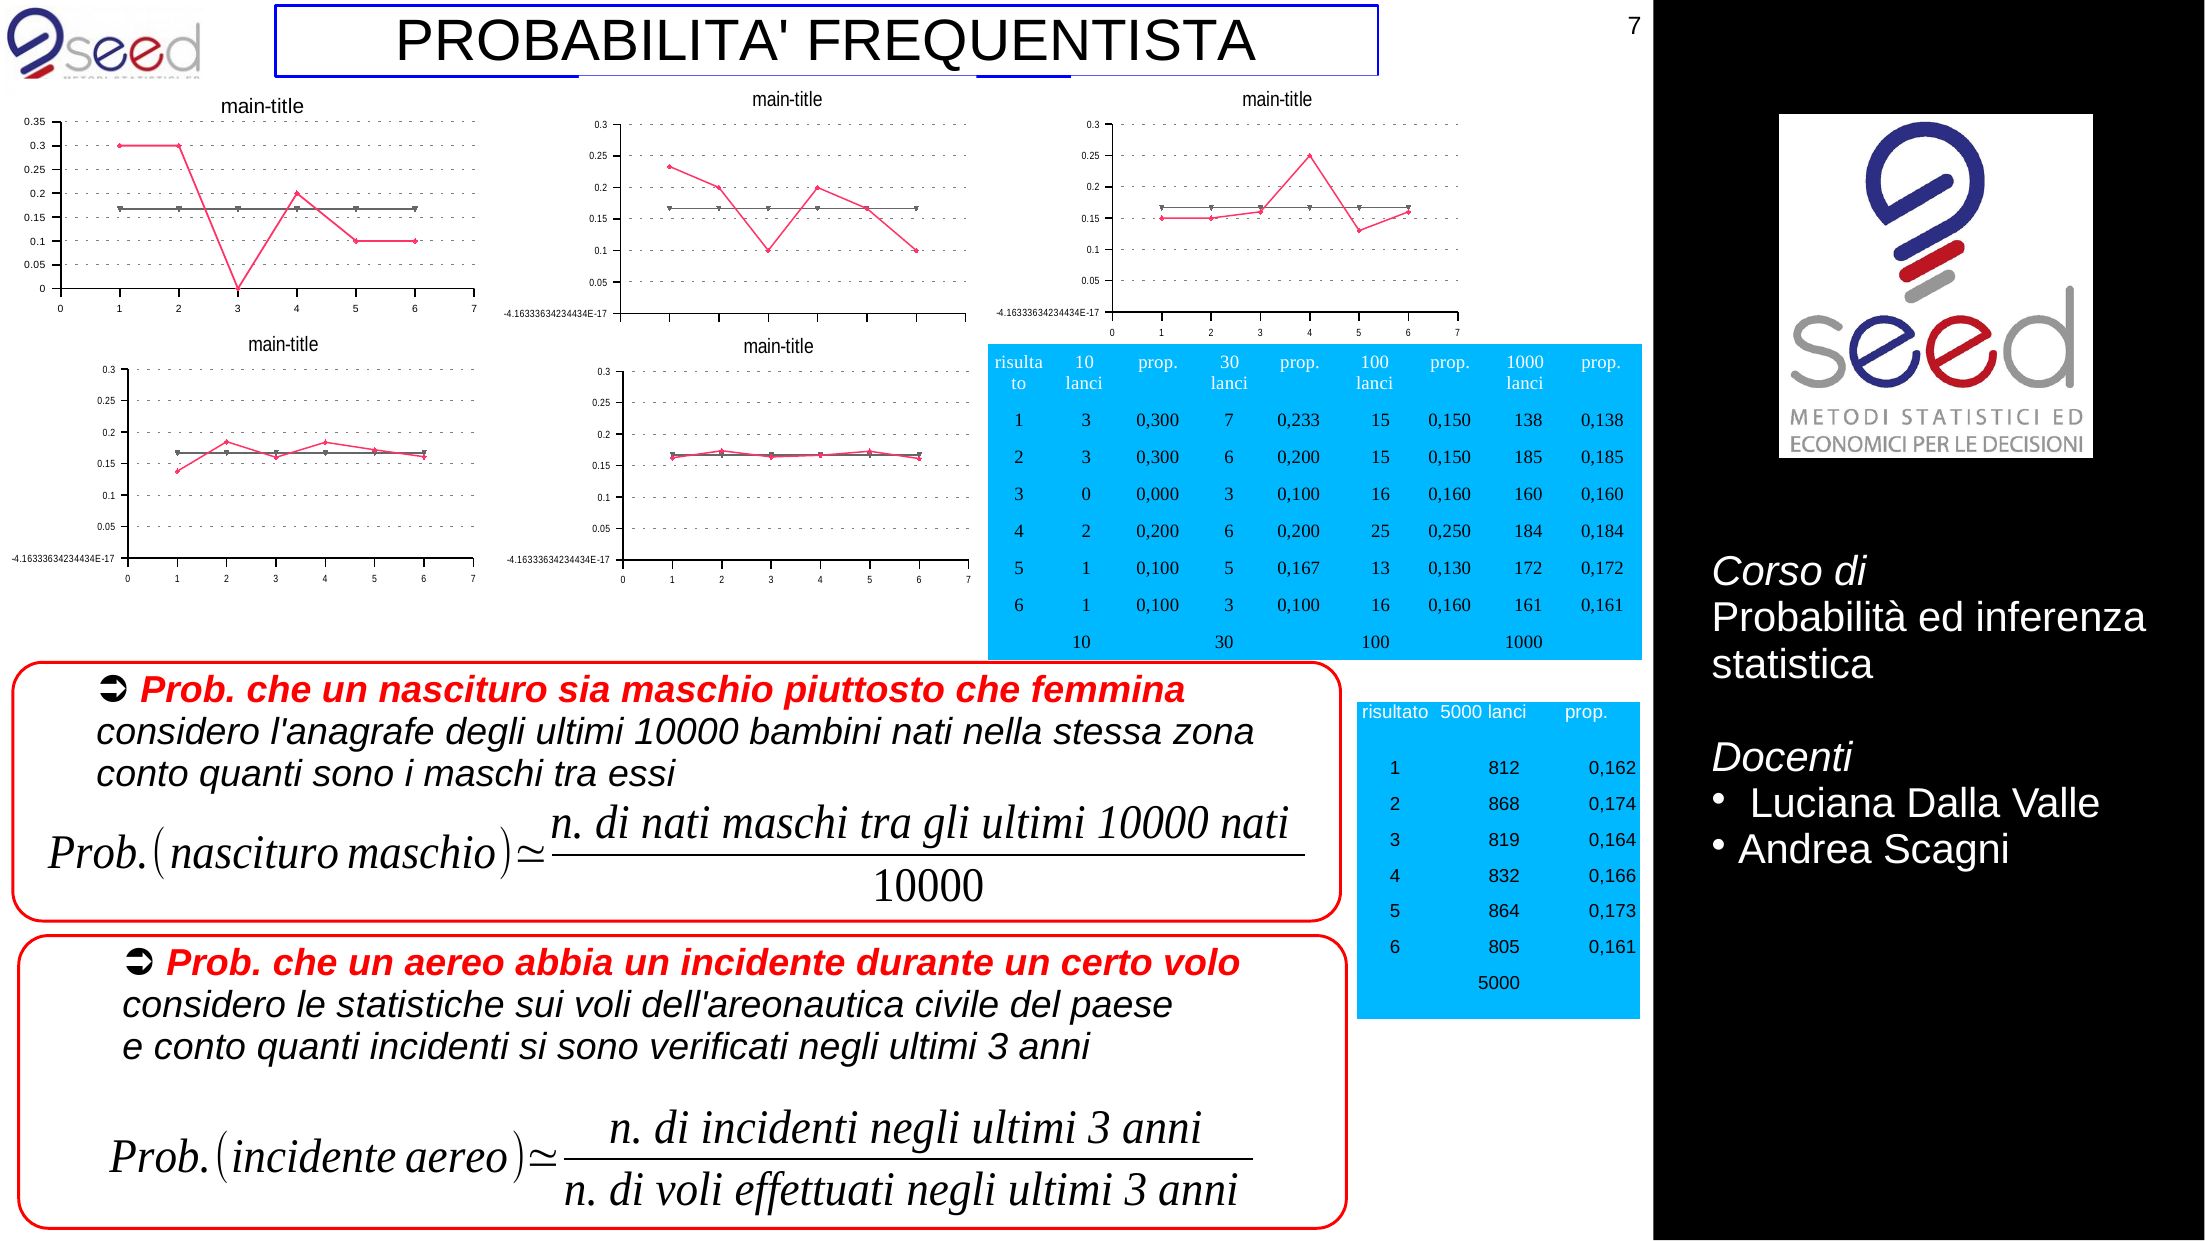

PROBABILITA' FREQUENTISTA
### Chart: main-title
| Category | Colonna 13 | Colonna 14 |
|---|---|---|
### Chart: main-title
| Category | Colonna 13 | Colonna 14 |
|---|---|---|
### Chart: main-title
| Category | Colonna 13 | Colonna 14 |
|---|---|---|
### Chart: main-title
| Category | Colonna 13 | Colonna 14 |
|---|---|---|
### Chart: main-title
| Category | Colonna 13 | Colonna 14 |
|---|---|---|| risultato | 10 lanci | prop. | 30 lanci | prop. | 100 lanci | prop. | 1000 lanci | prop. |
| --- | --- | --- | --- | --- | --- | --- | --- | --- |
| 1 | 3 | 0,300 | 7 | 0,233 | 15 | 0,150 | 138 | 0,138 |
| 2 | 3 | 0,300 | 6 | 0,200 | 15 | 0,150 | 185 | 0,185 |
| 3 | 0 | 0,000 | 3 | 0,100 | 16 | 0,160 | 160 | 0,160 |
| 4 | 2 | 0,200 | 6 | 0,200 | 25 | 0,250 | 184 | 0,184 |
| 5 | 1 | 0,100 | 5 | 0,167 | 13 | 0,130 | 172 | 0,172 |
| 6 | 1 | 0,100 | 3 | 0,100 | 16 | 0,160 | 161 | 0,161 |
| | 10 | | 30 | | 100 | | 1000 | |
➲ Prob. che un nascituro sia maschio piuttosto che femmina
considero l'anagrafe degli ultimi 10000 bambini nati nella stessa zona
conto quanti sono i maschi tra essi
| risultato | 5000 lanci | prop. |
| --- | --- | --- |
| 1 | 812 | 0,162 |
| 2 | 868 | 0,174 |
| 3 | 819 | 0,164 |
| 4 | 832 | 0,166 |
| 5 | 864 | 0,173 |
| 6 | 805 | 0,161 |
| | 5000 | |
➲ Prob. che un aereo abbia un incidente durante un certo volo
considero le statistiche sui voli dell'areonautica civile del paese
e conto quanti incidenti si sono verificati negli ultimi 3 anni